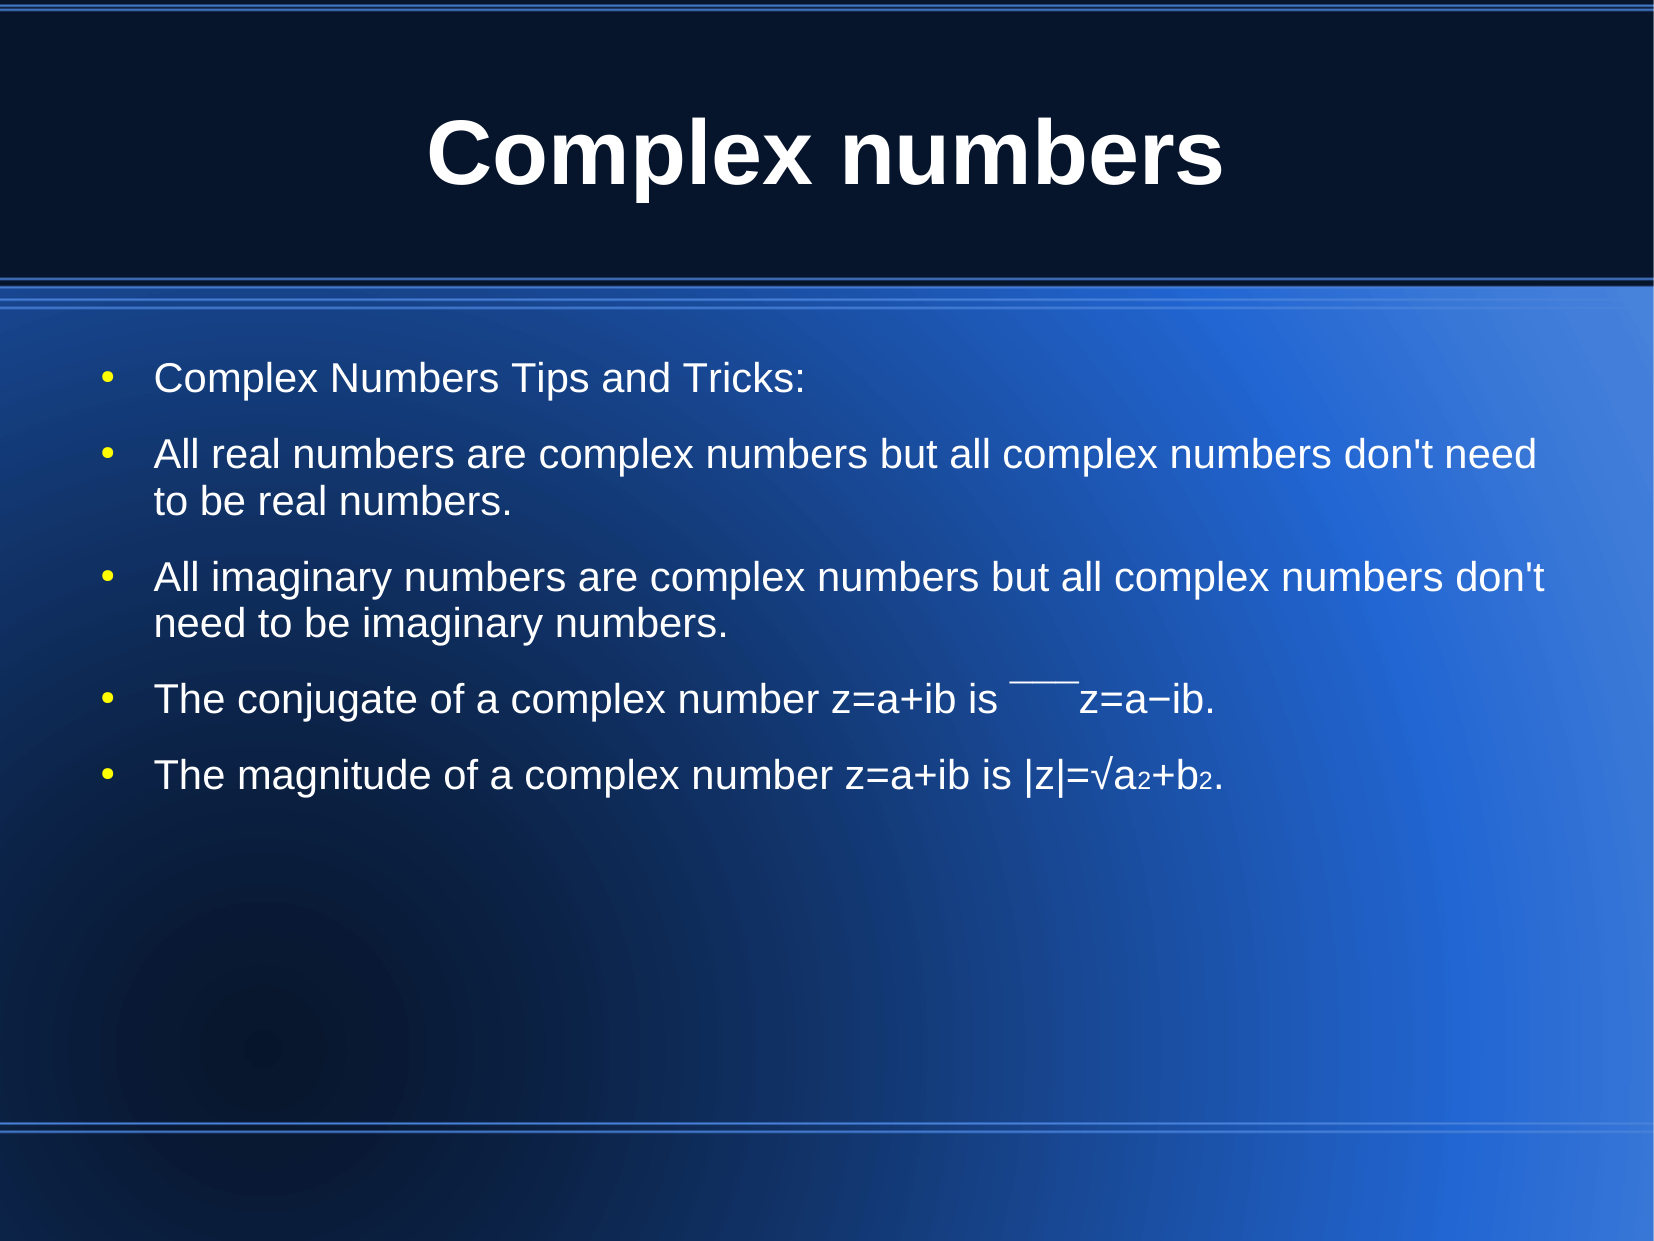

# Complex numbers
Complex Numbers Tips and Tricks:
All real numbers are complex numbers but all complex numbers don't need to be real numbers.
All imaginary numbers are complex numbers but all complex numbers don't need to be imaginary numbers.
The conjugate of a complex number z=a+ib is ¯¯¯z=a−ib.
The magnitude of a complex number z=a+ib is |z|=√a2+b2.